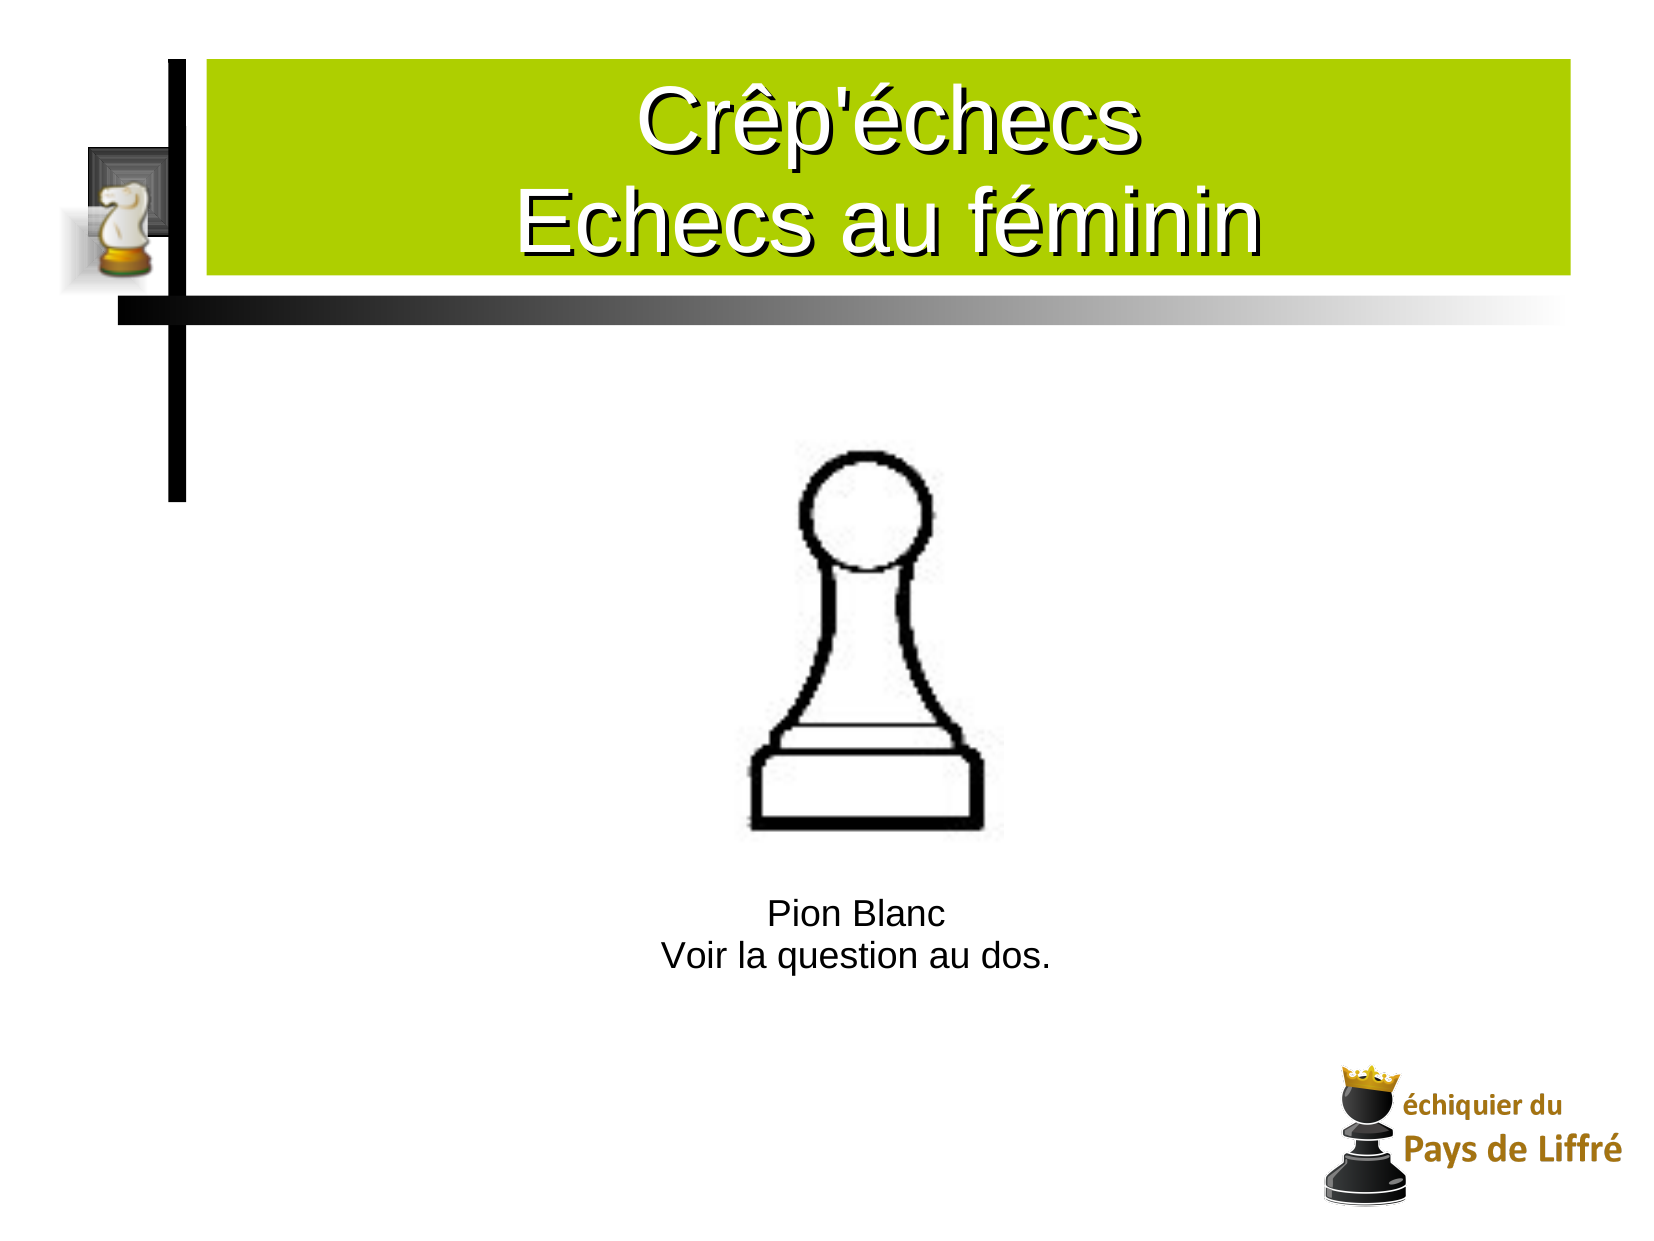

# Crêp'échecs Echecs au féminin
Pion Blanc
Voir la question au dos.